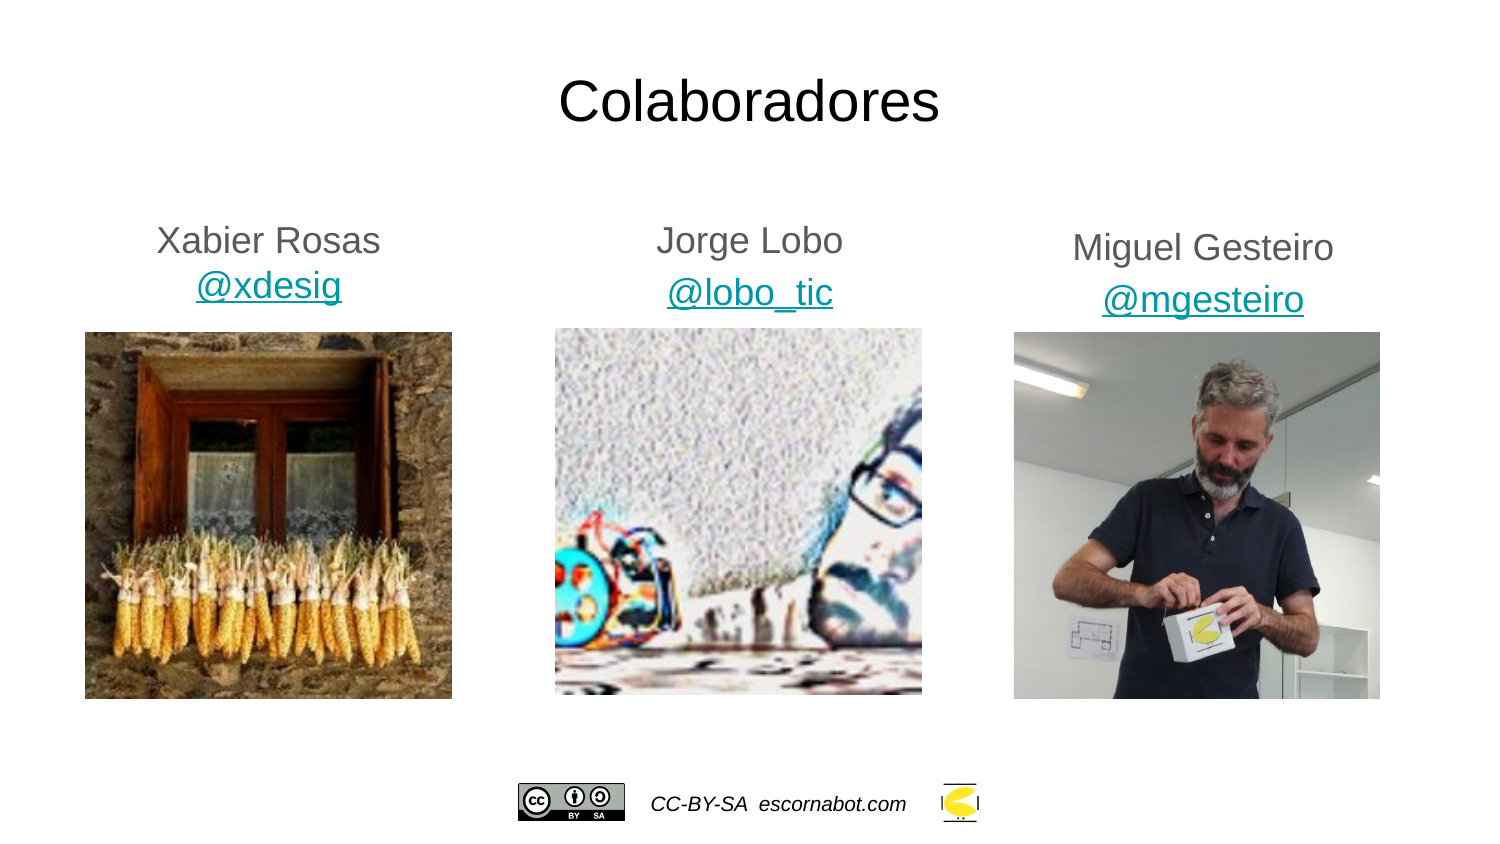

# Colaboradores
Jorge Lobo
@lobo_tic
Xabier Rosas
@xdesig
Miguel Gesteiro
@mgesteiro
CC-BY-SA escornabot.com